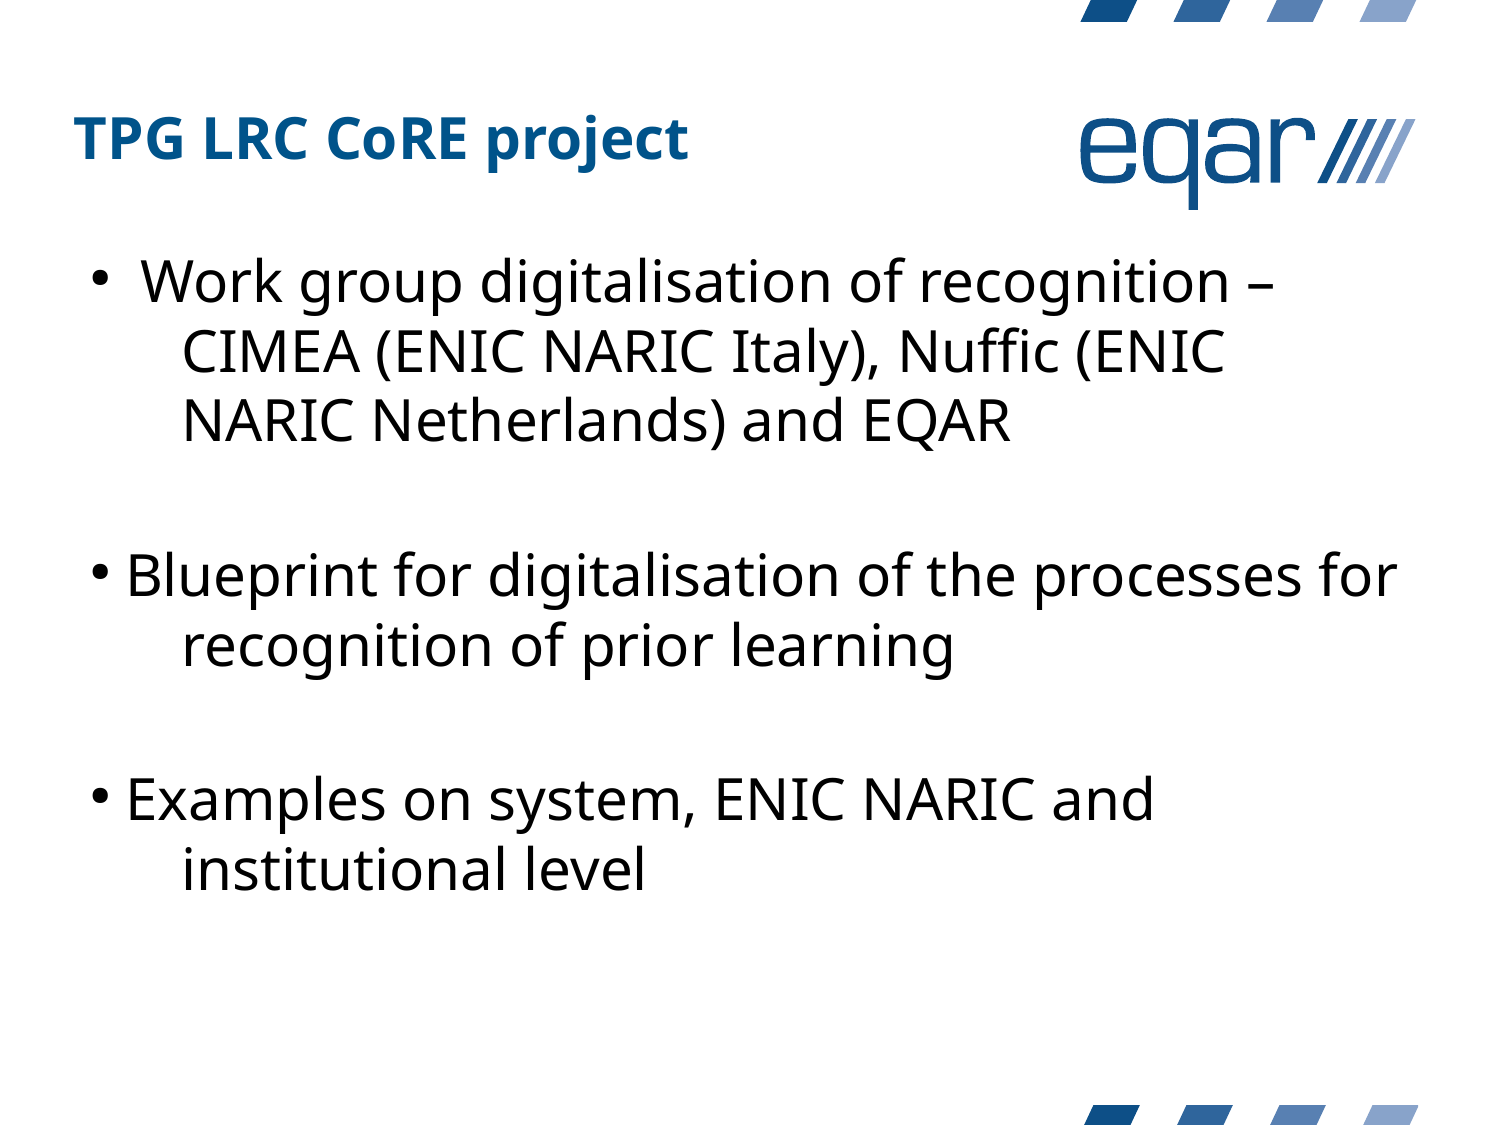

# TPG LRC CoRE project
 Work group digitalisation of recognition – CIMEA (ENIC NARIC Italy), Nuffic (ENIC NARIC Netherlands) and EQAR
Blueprint for digitalisation of the processes for recognition of prior learning
Examples on system, ENIC NARIC and institutional level